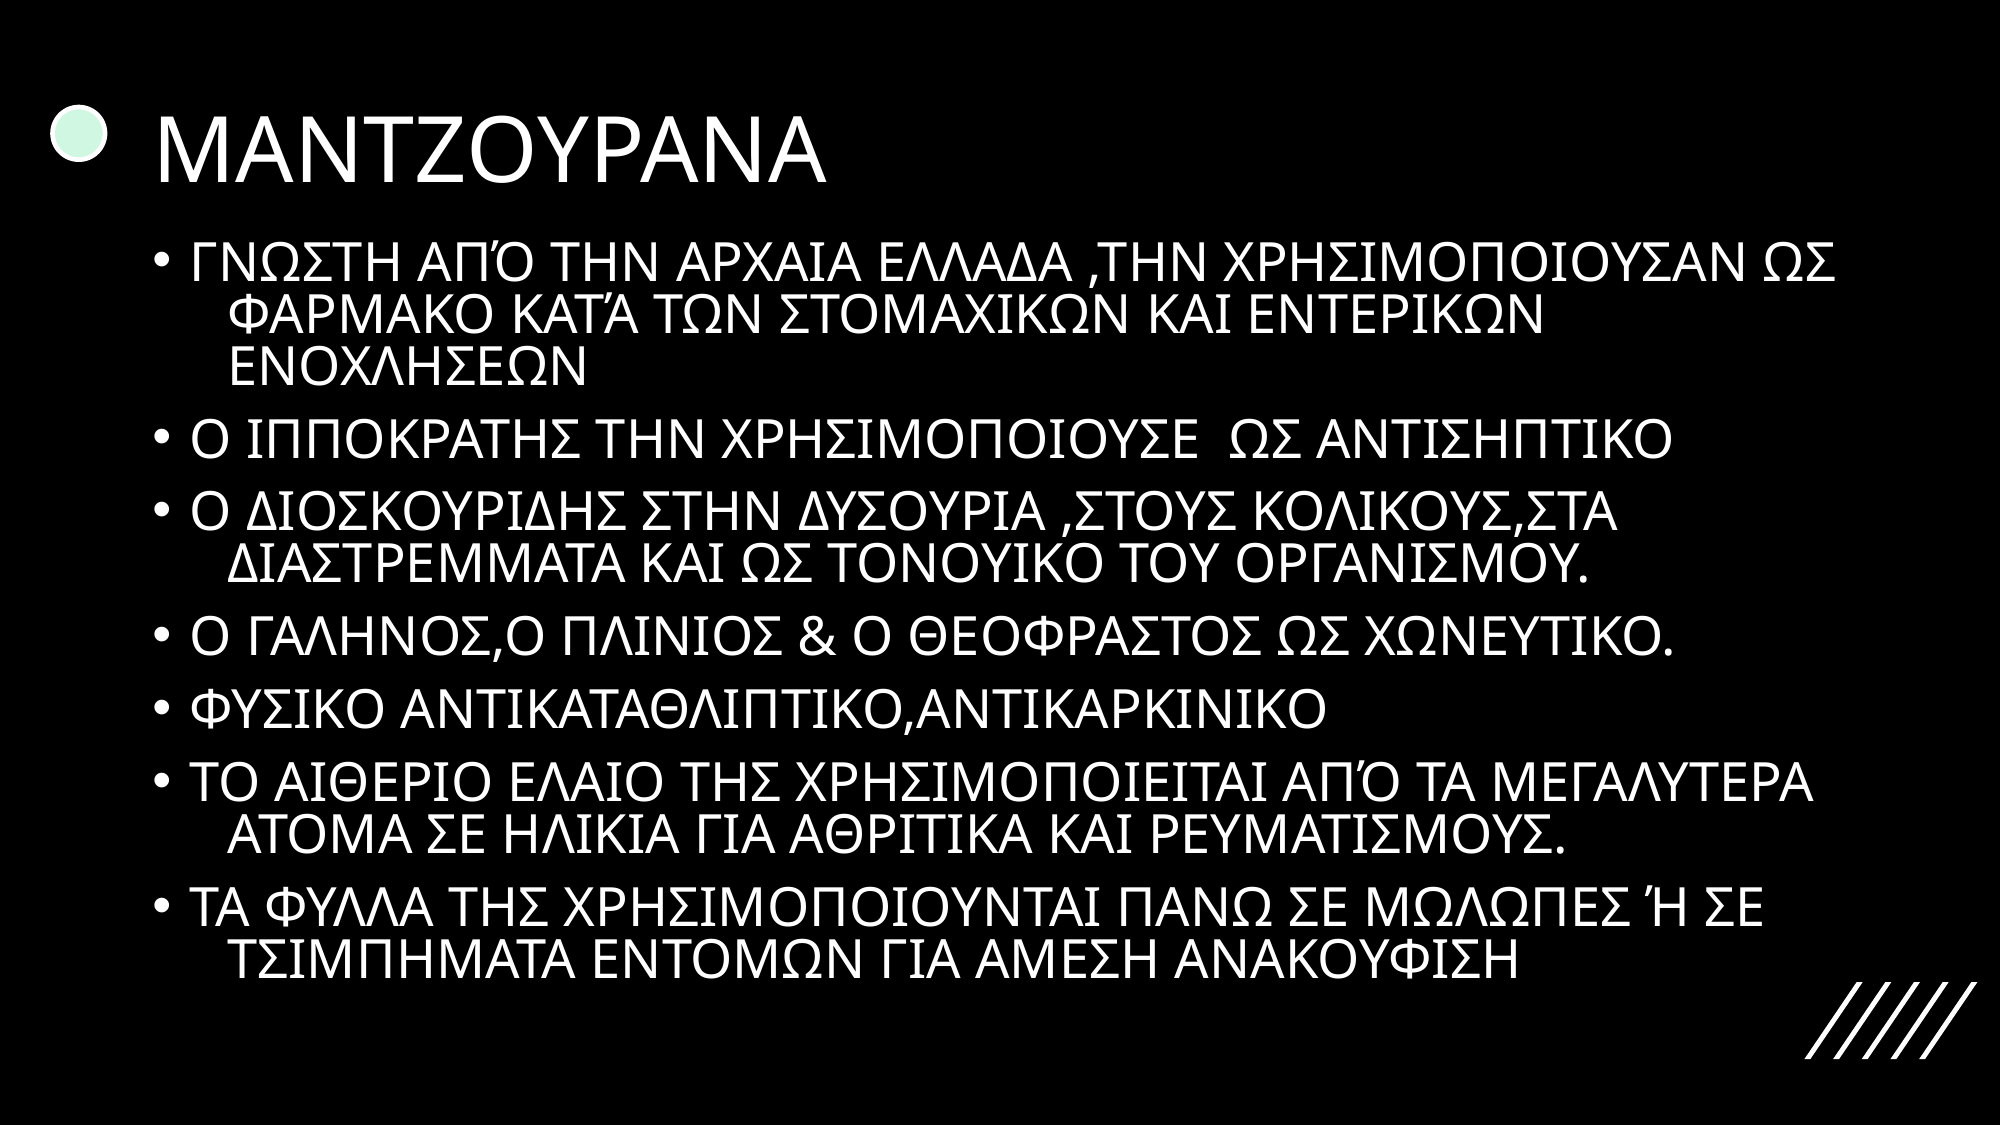

# ΜΑΝΤΖΟΥΡΑΝΑ
ΓΝΩΣΤΗ ΑΠΌ ΤΗΝ ΑΡΧΑΙΑ ΕΛΛΑΔΑ ,ΤΗΝ ΧΡΗΣΙΜΟΠΟΙΟΥΣΑΝ ΩΣ ΦΑΡΜΑΚΟ ΚΑΤΆ ΤΩΝ ΣΤΟΜΑΧΙΚΩΝ ΚΑΙ ΕΝΤΕΡΙΚΩΝ ΕΝΟΧΛΗΣΕΩΝ
Ο ΙΠΠΟΚΡΑΤΗΣ ΤΗΝ ΧΡΗΣΙΜΟΠΟΙΟΥΣΕ ΩΣ ΑΝΤΙΣΗΠΤΙΚΟ
Ο ΔΙΟΣΚΟΥΡΙΔΗΣ ΣΤΗΝ ΔΥΣΟΥΡΙΑ ,ΣΤΟΥΣ ΚΟΛΙΚΟΥΣ,ΣΤΑ ΔΙΑΣΤΡΕΜΜΑΤΑ ΚΑΙ ΩΣ ΤΟΝΟΥΙΚΟ ΤΟΥ ΟΡΓΑΝΙΣΜΟΥ.
Ο ΓΑΛΗΝΟΣ,Ο ΠΛΙΝΙΟΣ & Ο ΘΕΟΦΡΑΣΤΟΣ ΩΣ ΧΩΝΕΥΤΙΚΟ.
ΦΥΣΙΚΟ ΑΝΤΙΚΑΤΑΘΛΙΠΤΙΚΟ,ΑΝΤΙΚΑΡΚΙΝΙΚΟ
ΤΟ ΑΙΘΕΡΙΟ ΕΛΑΙΟ ΤΗΣ ΧΡΗΣΙΜΟΠΟΙΕΙΤΑΙ ΑΠΌ ΤΑ ΜΕΓΑΛΥΤΕΡΑ ΑΤΟΜΑ ΣΕ ΗΛΙΚΙΑ ΓΙΑ ΑΘΡΙΤΙΚΑ ΚΑΙ ΡΕΥΜΑΤΙΣΜΟΥΣ.
ΤΑ ΦΥΛΛΑ ΤΗΣ ΧΡΗΣΙΜΟΠΟΙΟΥΝΤΑΙ ΠΑΝΩ ΣΕ ΜΩΛΩΠΕΣ Ή ΣΕ ΤΣΙΜΠΗΜΑΤΑ ΕΝΤΟΜΩΝ ΓΙΑ ΑΜΕΣΗ ΑΝΑΚΟΥΦΙΣΗ